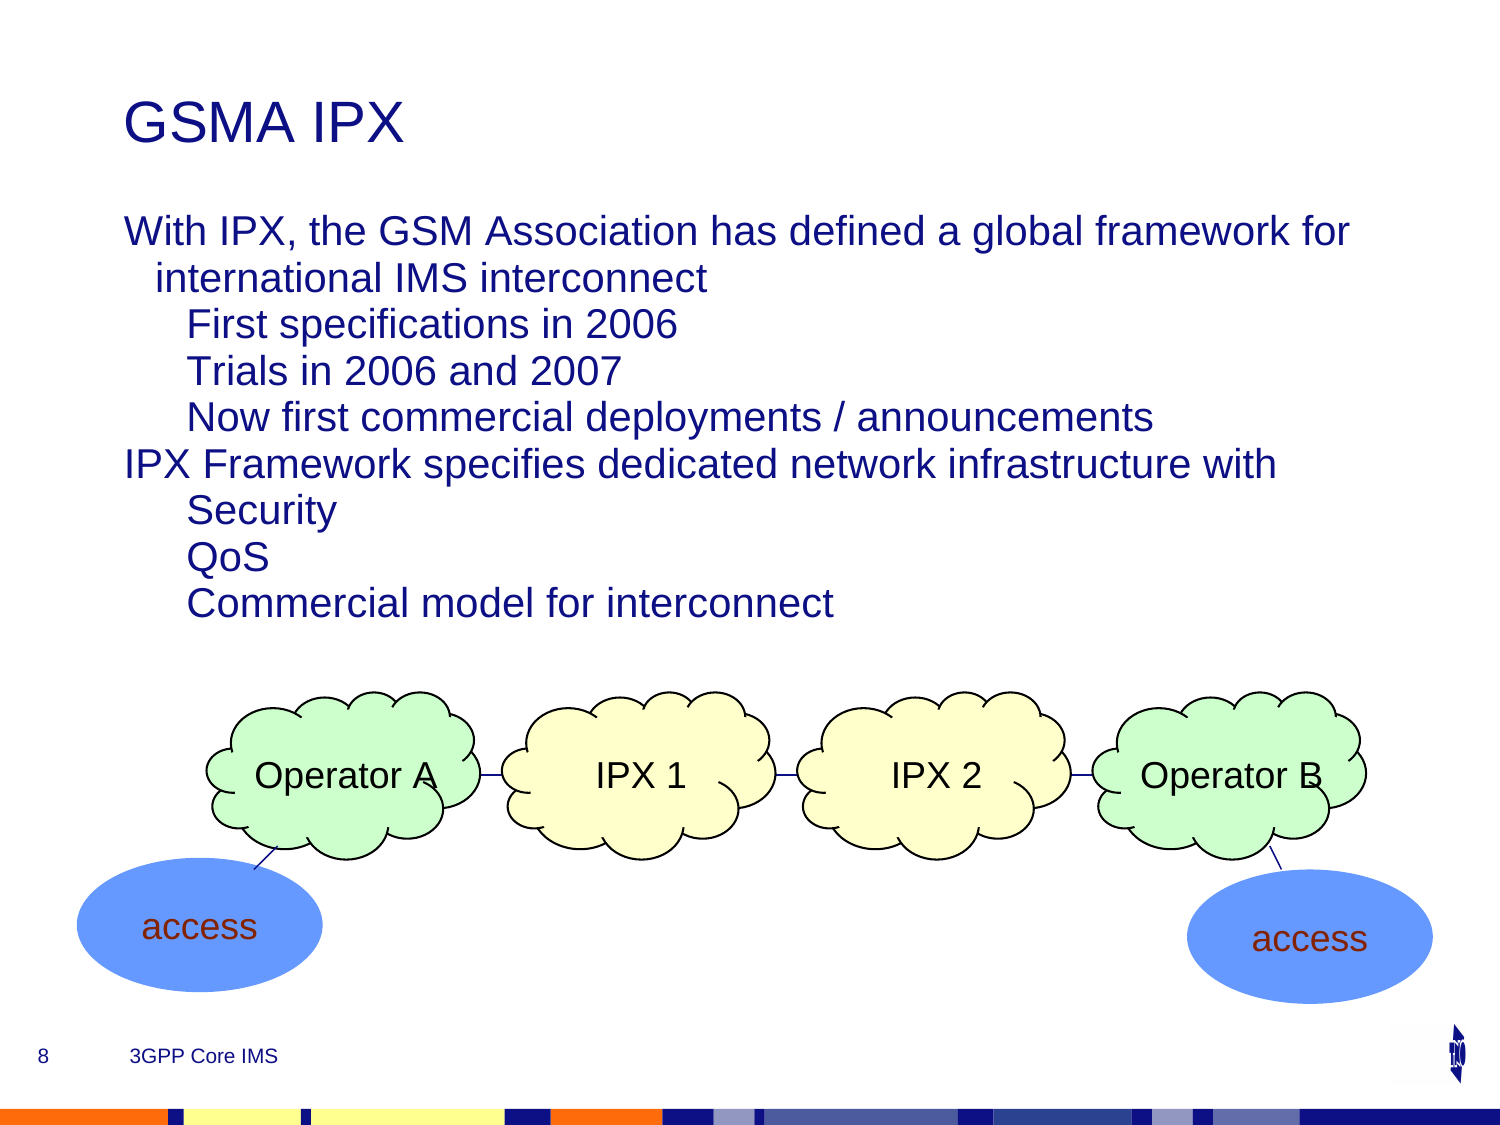

# GSMA IPX
With IPX, the GSM Association has defined a global framework for international IMS interconnect
First specifications in 2006
Trials in 2006 and 2007
Now first commercial deployments / announcements
IPX Framework specifies dedicated network infrastructure with
Security
QoS
Commercial model for interconnect
Operator A
IPX 1
IPX 2
Operator B
access
access
8
3GPP Core IMS